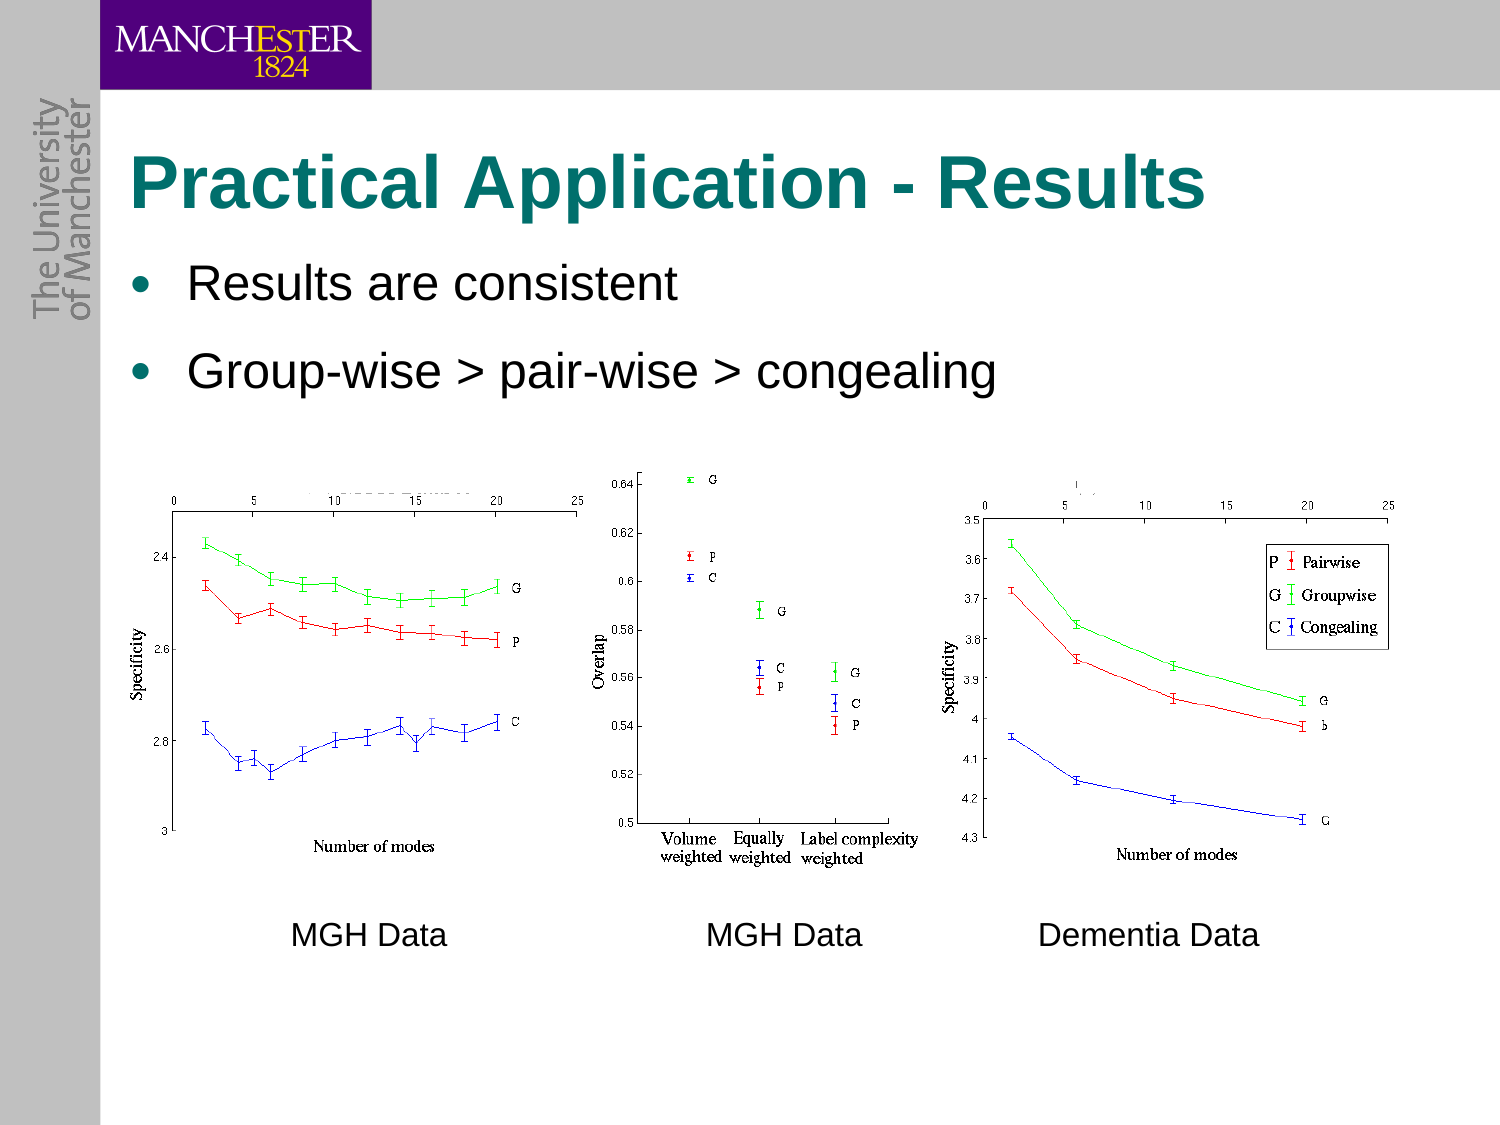

# Practical Application - Results
Results are consistent
Group-wise > pair-wise > congealing
MGH Data MGH Data Dementia Data